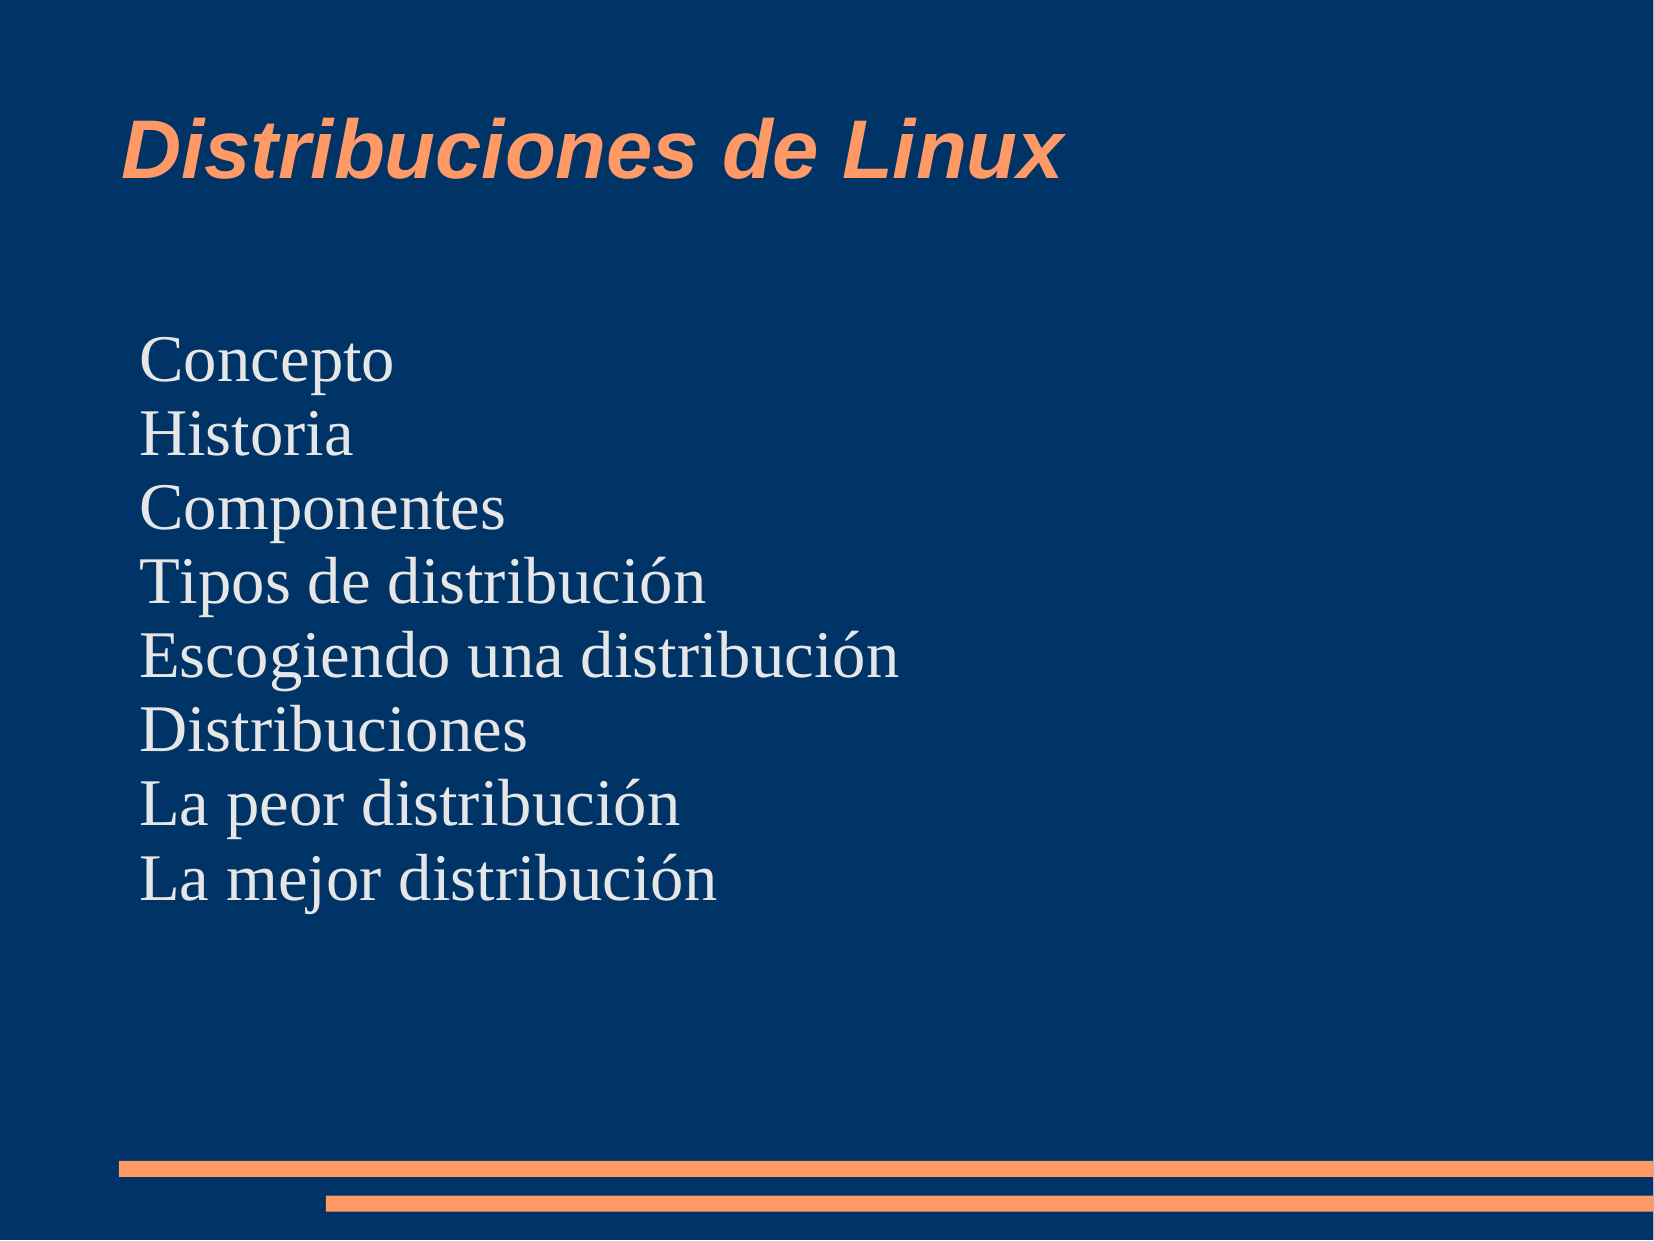

# Distribuciones de Linux
Concepto
Historia
Componentes
Tipos de distribución
Escogiendo una distribución
Distribuciones
La peor distribución
La mejor distribución